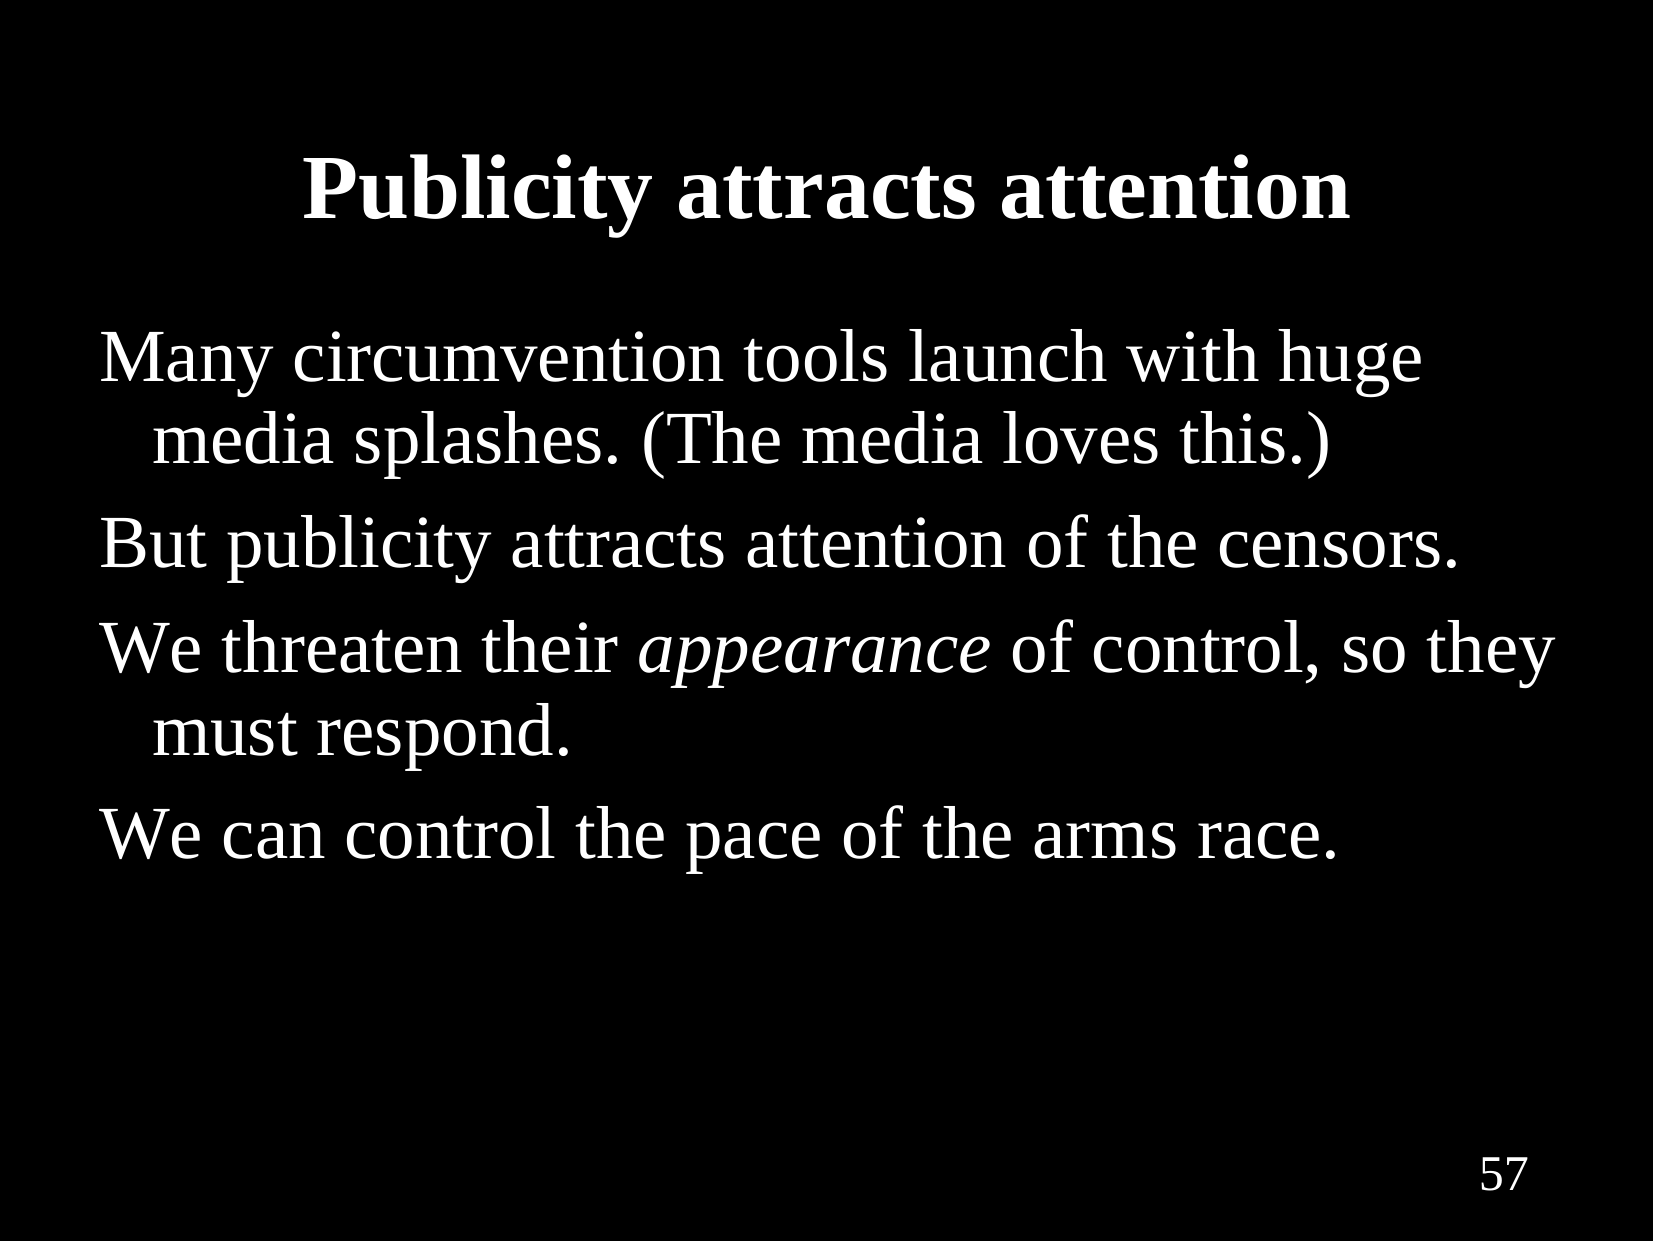

# Publicity attracts attention
Many circumvention tools launch with huge media splashes. (The media loves this.)
But publicity attracts attention of the censors.
We threaten their appearance of control, so they must respond.
We can control the pace of the arms race.